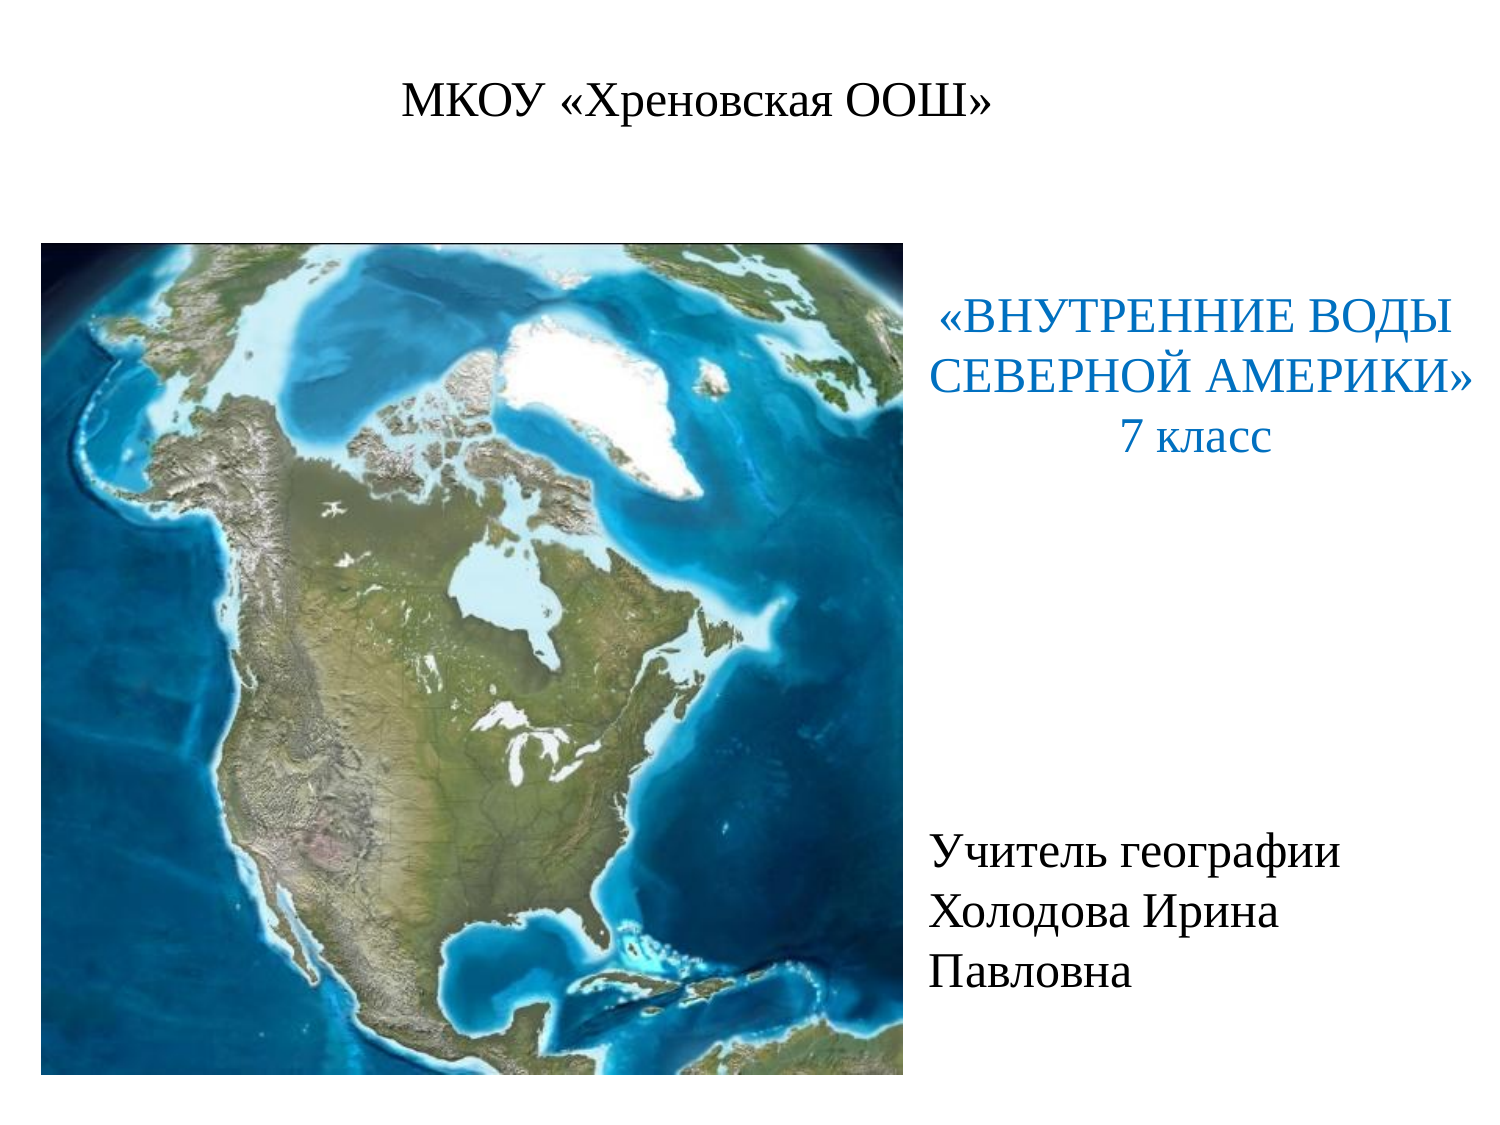

МКОУ «Хреновская ООШ»
# «ВНУТРЕННИЕ ВОДЫ СЕВЕРНОЙ АМЕРИКИ» 7 класс
Учитель географии
Холодова Ирина Павловна